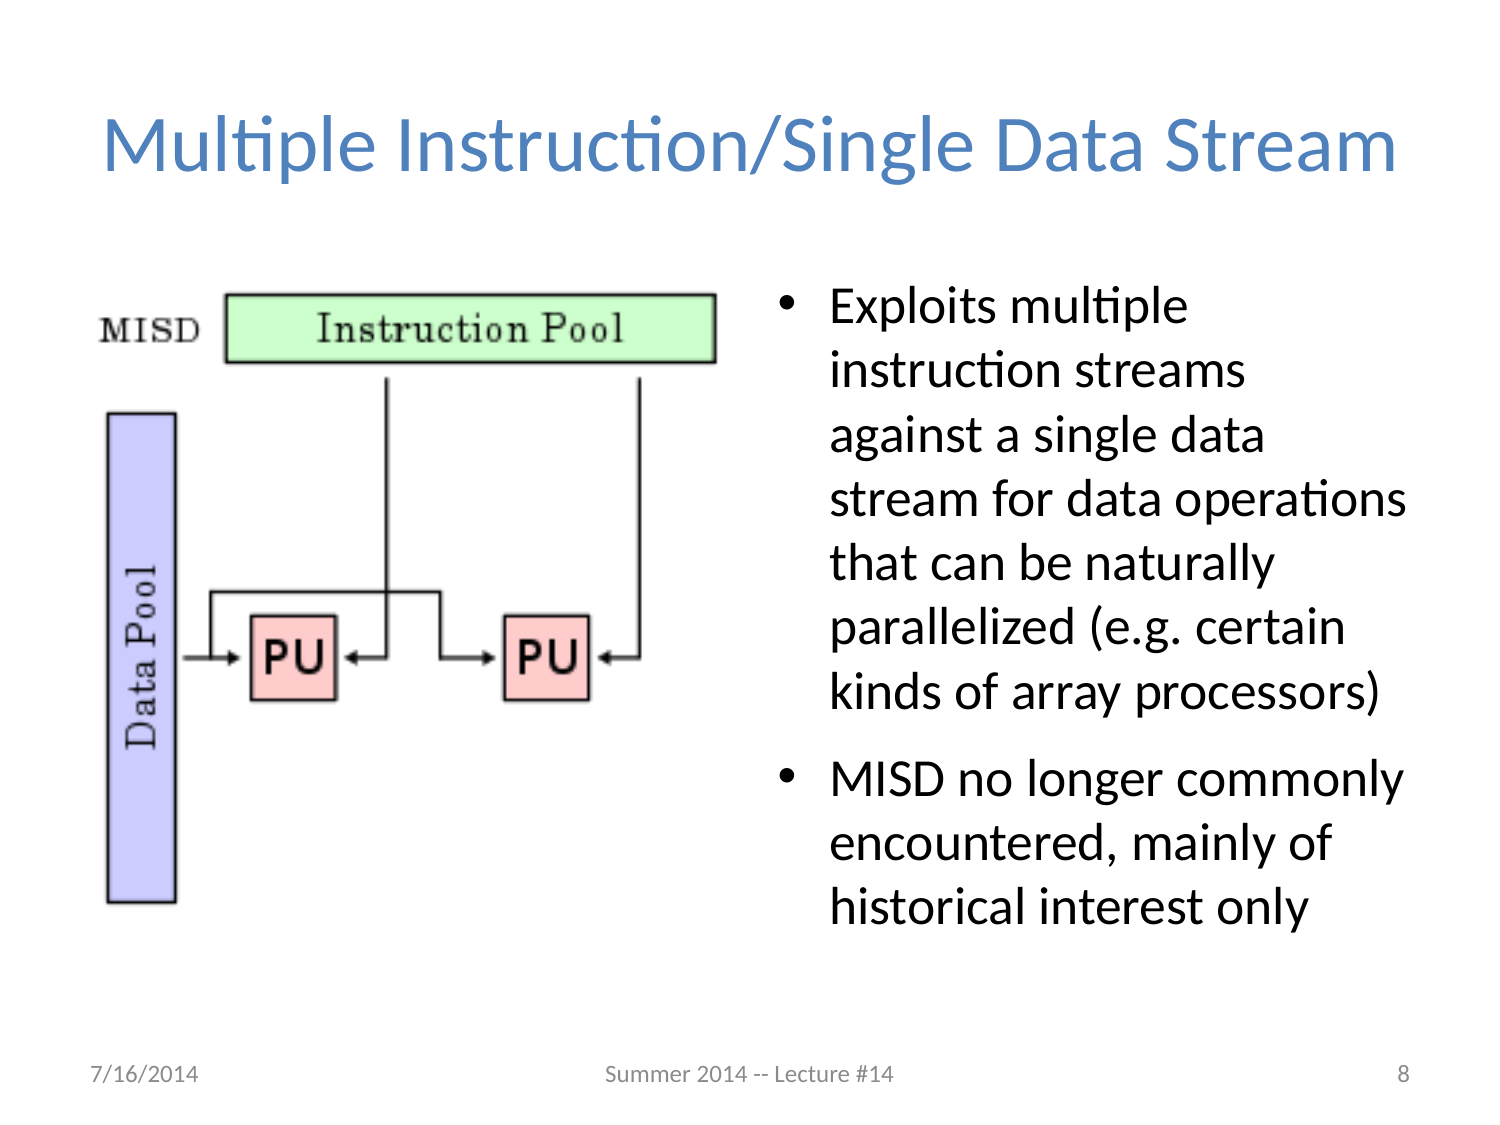

# Multiple Instruction/Single Data Stream
Exploits multiple instruction streams against a single data stream for data operations that can be naturally parallelized (e.g. certain kinds of array processors)
MISD no longer commonly encountered, mainly of historical interest only
7/16/2014
Summer 2014 -- Lecture #14